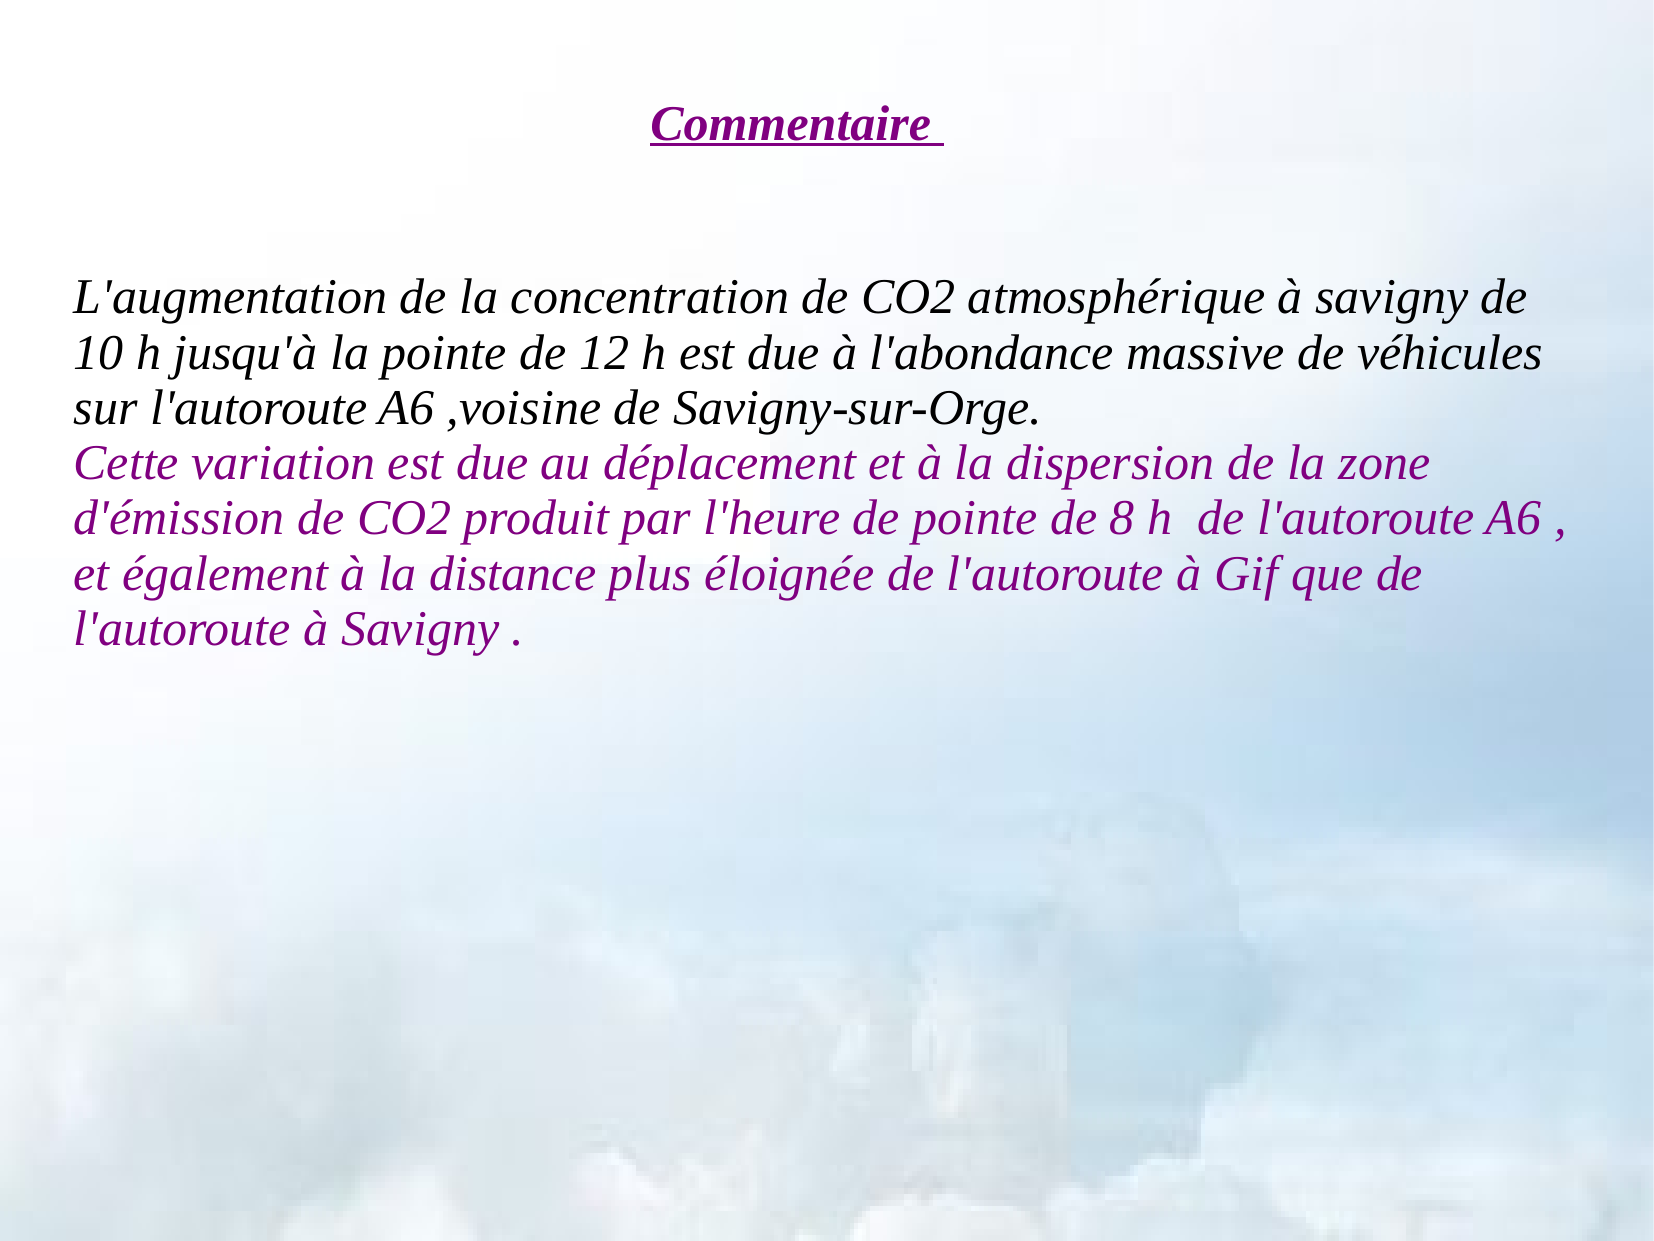

Commentaire
L'augmentation de la concentration de CO2 atmosphérique à savigny de 10 h jusqu'à la pointe de 12 h est due à l'abondance massive de véhicules sur l'autoroute A6 ,voisine de Savigny-sur-Orge.
Cette variation est due au déplacement et à la dispersion de la zone d'émission de CO2 produit par l'heure de pointe de 8 h de l'autoroute A6 , et également à la distance plus éloignée de l'autoroute à Gif que de l'autoroute à Savigny .